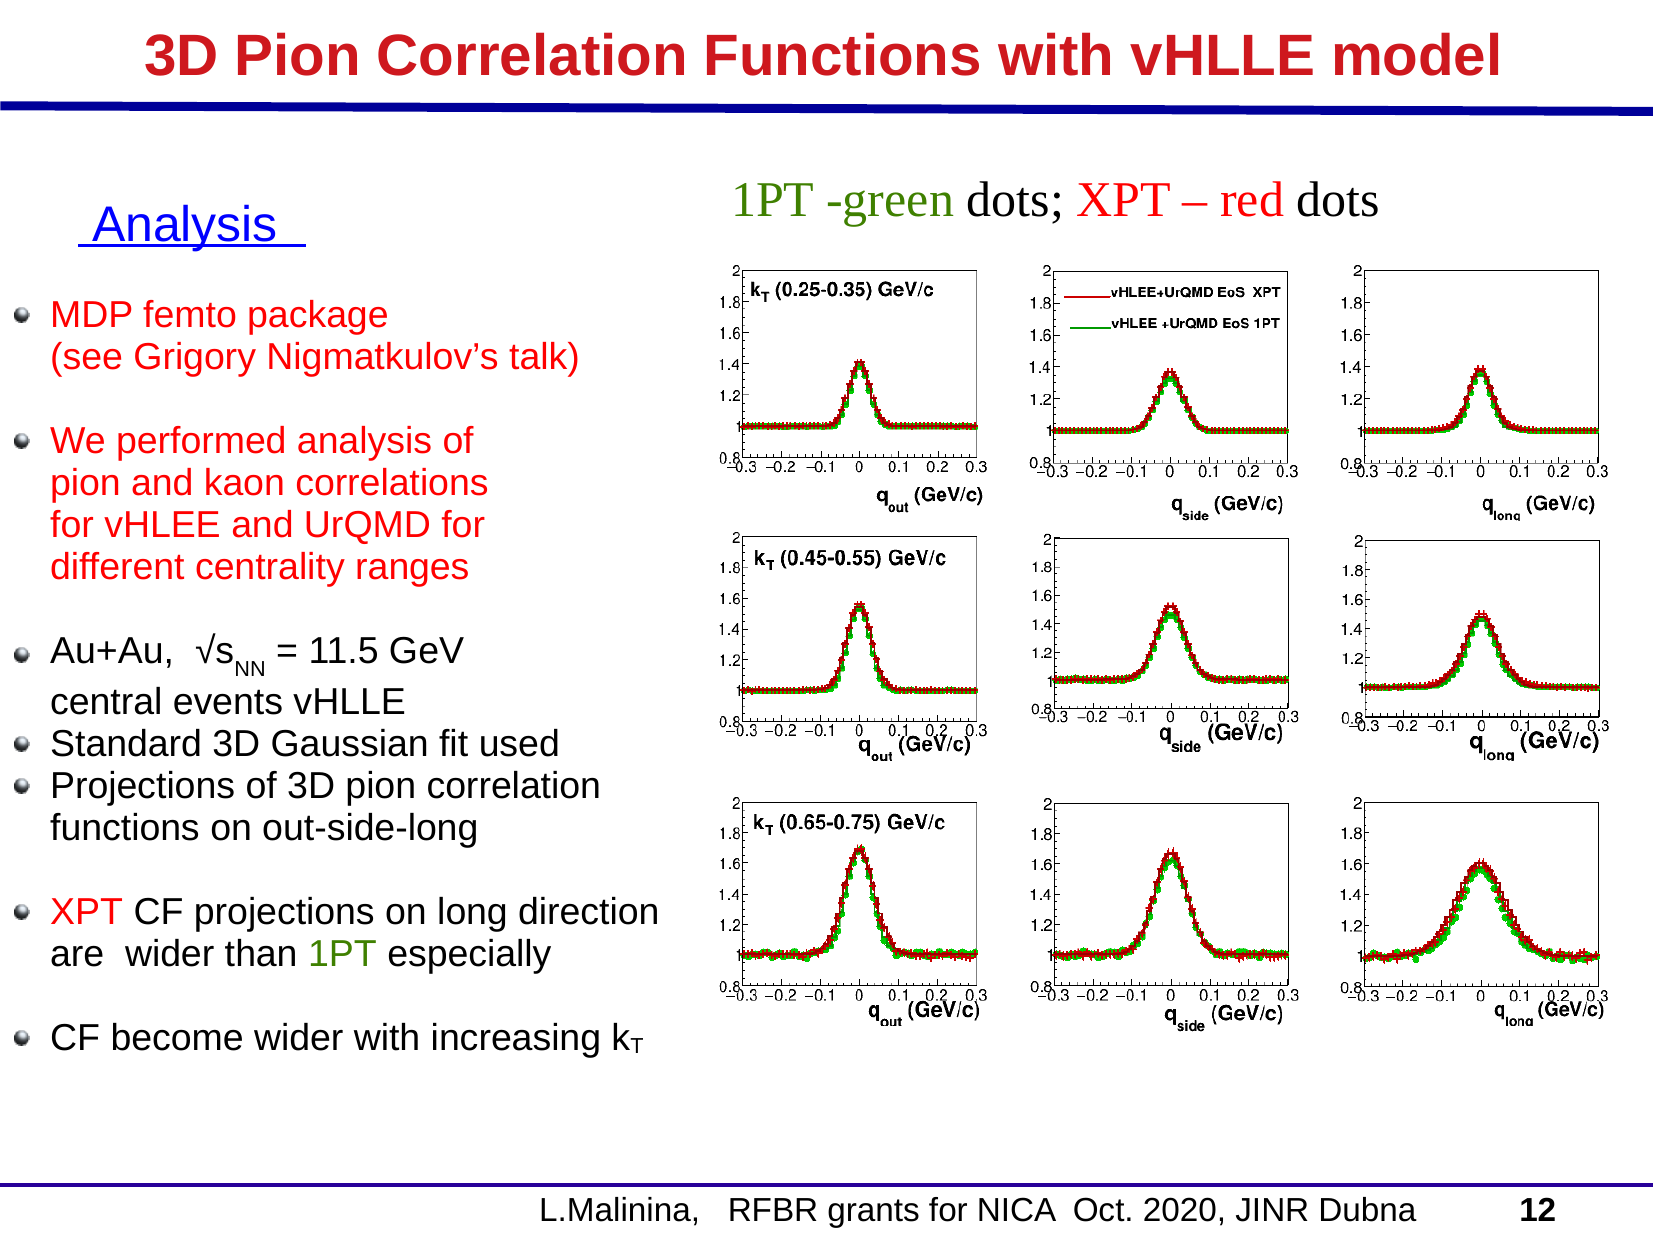

3D Pion Correlation Functions with vHLLE model
 Analysis
MDP femto package
(see Grigory Nigmatkulov’s talk)
We performed analysis of
pion and kaon correlations
for vHLEE and UrQMD for
different centrality ranges
Au+Au, √sNN = 11.5 GeV
central events vHLLE
Standard 3D Gaussian fit used
Projections of 3D pion correlation
functions on out-side-long
XPT CF projections on long direction
are wider than 1PT especially
CF become wider with increasing kT
1PT -green dots; XPT – red dots
 L.Malinina, RFBR grants for NICA Oct. 2020, JINR Dubna